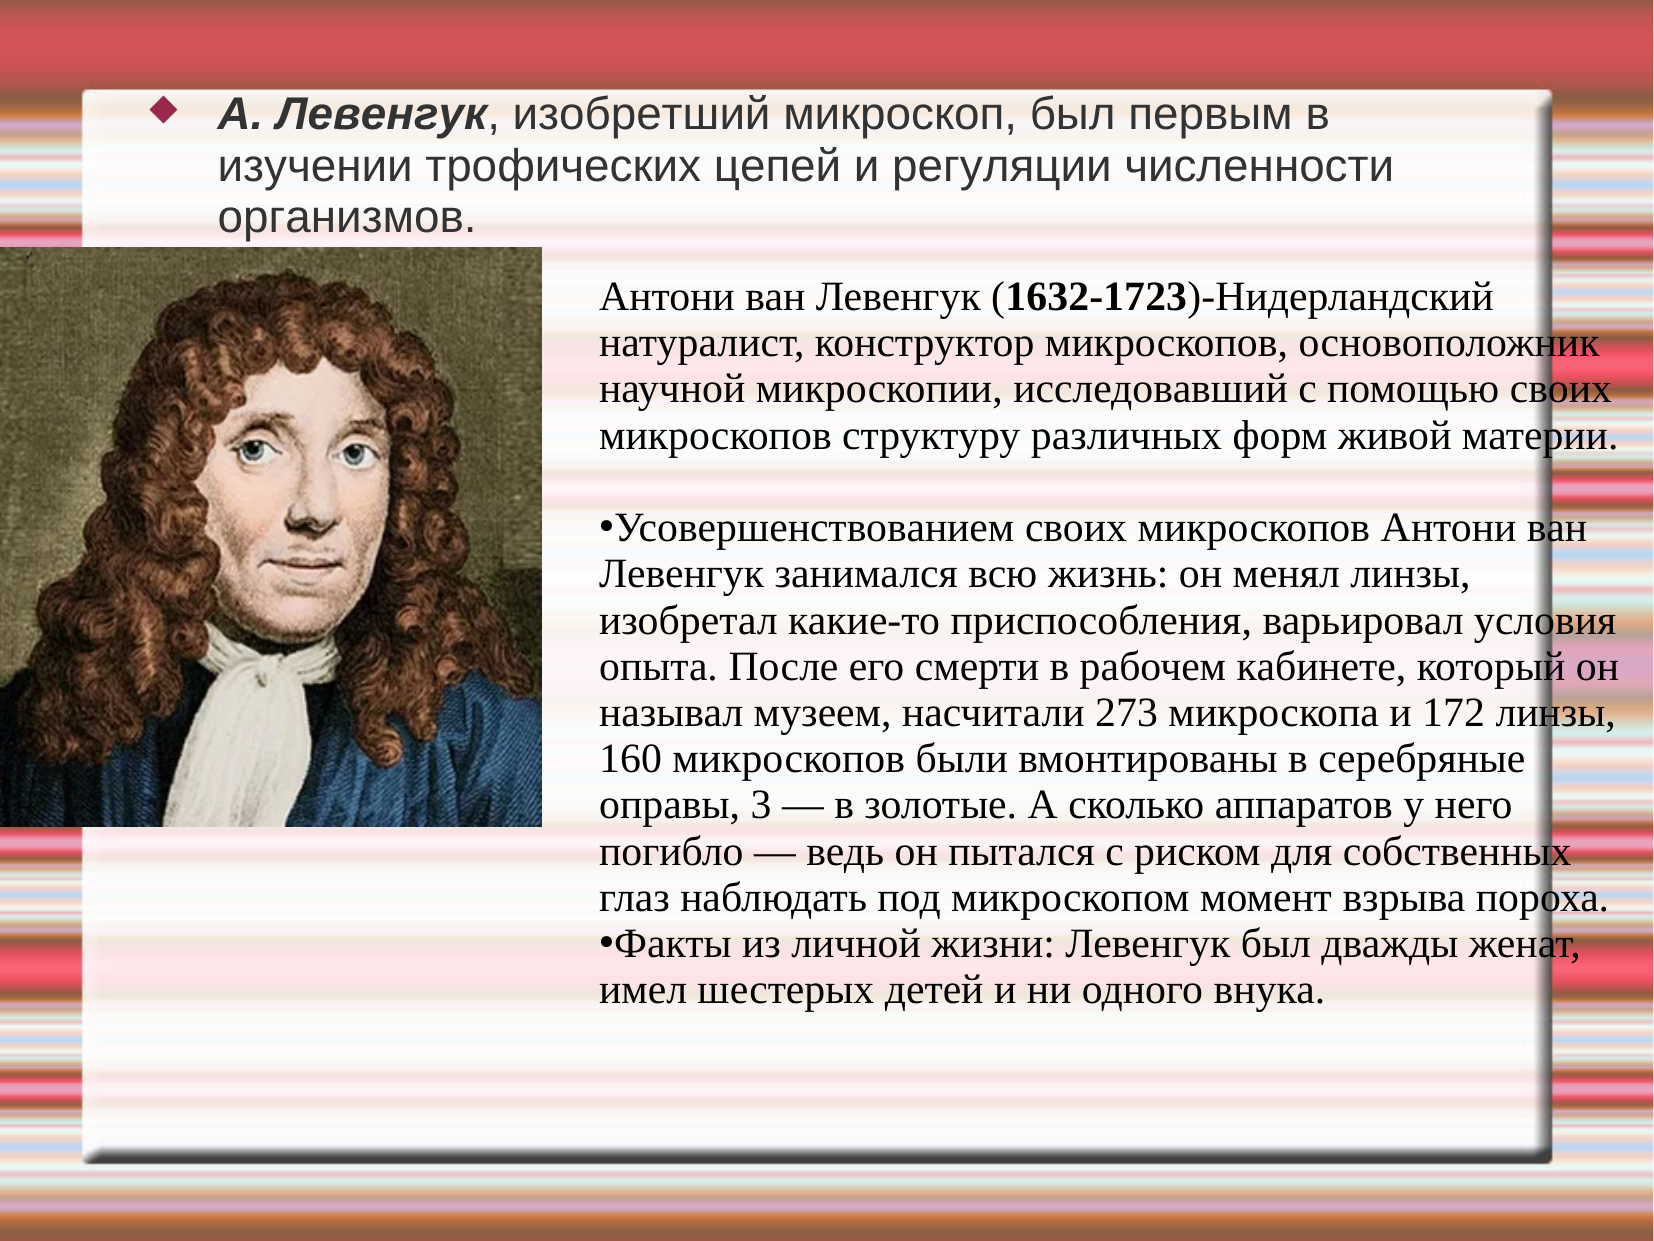

# А. Левенгук, изобретший микроскоп, был первым в изучении трофических цепей и регуляции численности организмов.
Антони ван Левенгук (1632-1723)-Нидерландский натуралист, конструктор микроскопов, основоположник научной микроскопии, исследовавший с помощью своих микроскопов структуру различных форм живой материи.
Усовершенствованием своих микроскопов Антони ван Левенгук занимался всю жизнь: он менял линзы, изобретал какие-то приспособления, варьировал условия опыта. После его смерти в рабочем кабинете, который он называл музеем, насчитали 273 микроскопа и 172 линзы, 160 микроскопов были вмонтированы в серебряные оправы, 3 — в золотые. А сколько аппаратов у него погибло — ведь он пытался с риском для собственных глаз наблюдать под микроскопом момент взрыва пороха.
Факты из личной жизни: Левенгук был дважды женат, имел шестерых детей и ни одного внука.